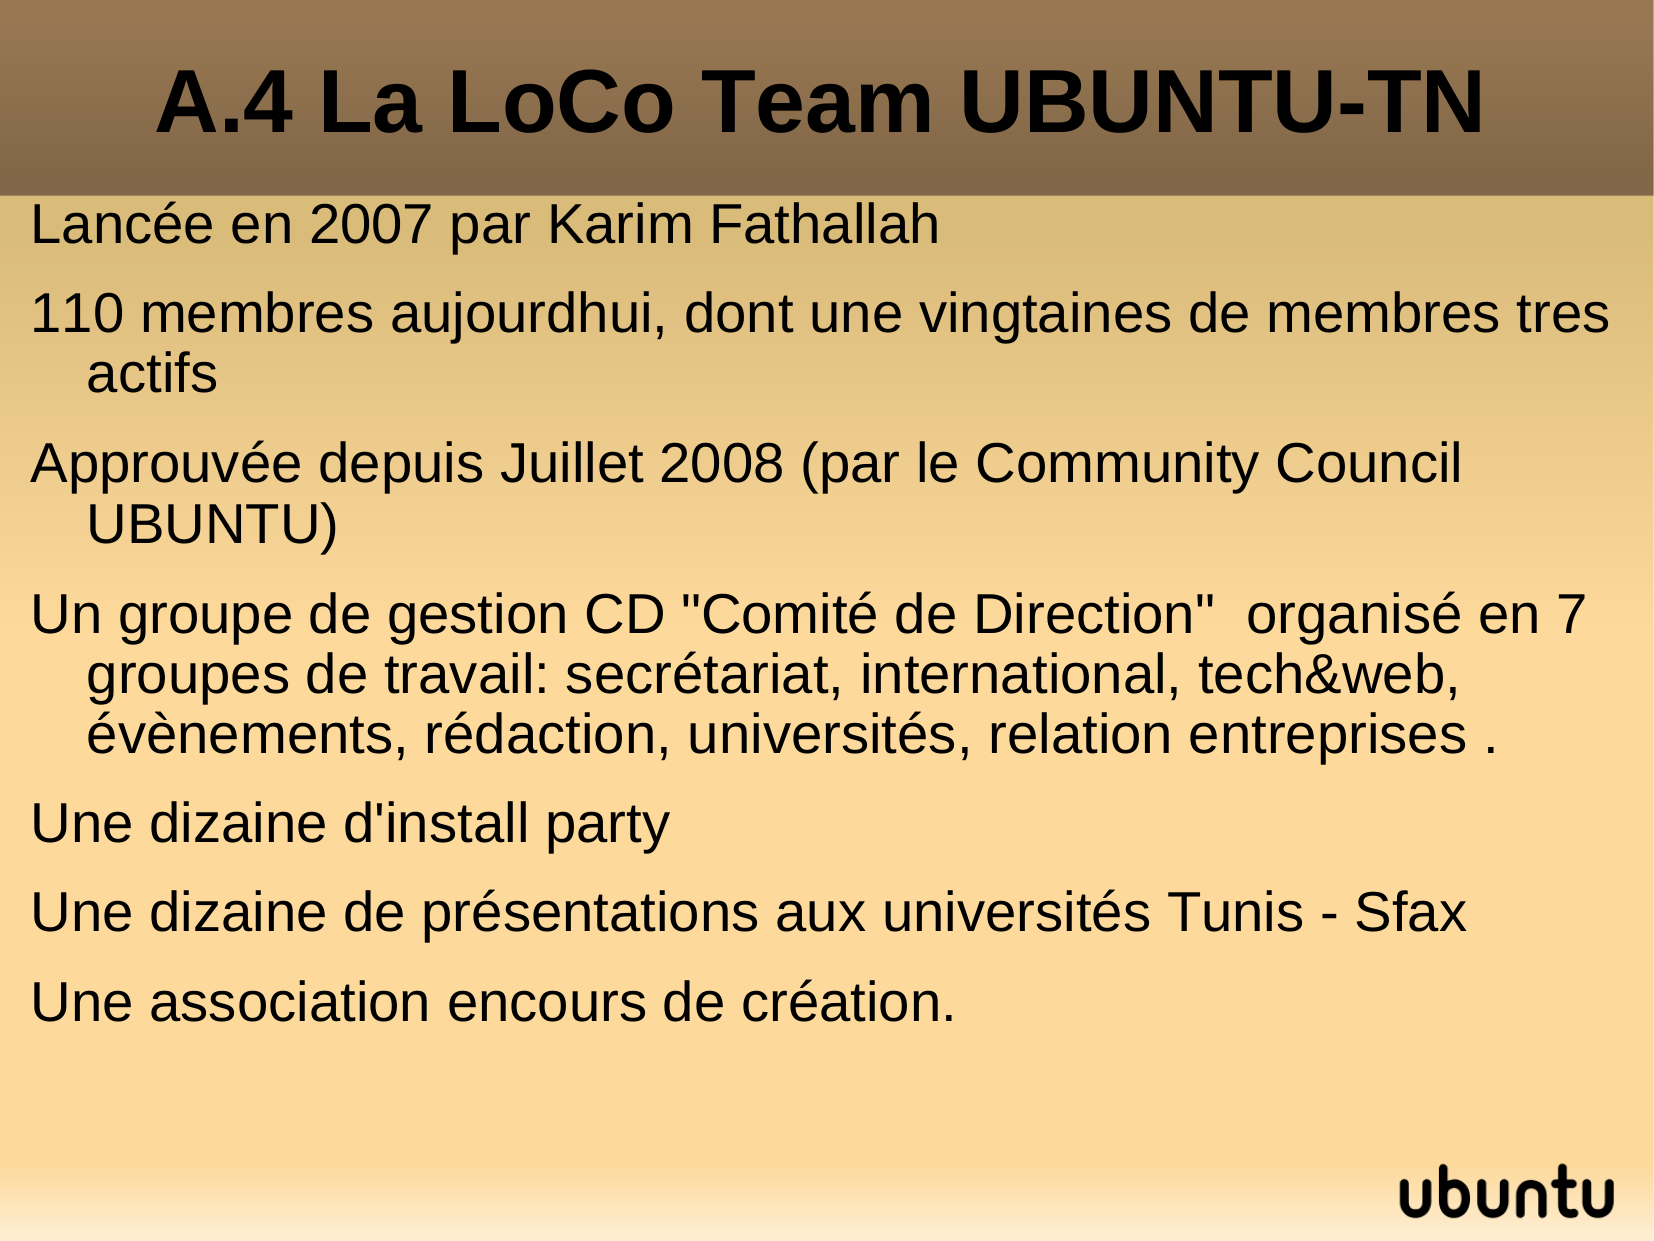

# A.4 La LoCo Team UBUNTU-TN
Lancée en 2007 par Karim Fathallah
110 membres aujourdhui, dont une vingtaines de membres tres actifs
Approuvée depuis Juillet 2008 (par le Community Council UBUNTU)‏
Un groupe de gestion CD "Comité de Direction"  organisé en 7 groupes de travail: secrétariat, international, tech&web, évènements, rédaction, universités, relation entreprises .
Une dizaine d'install party
Une dizaine de présentations aux universités Tunis - Sfax
Une association encours de création.